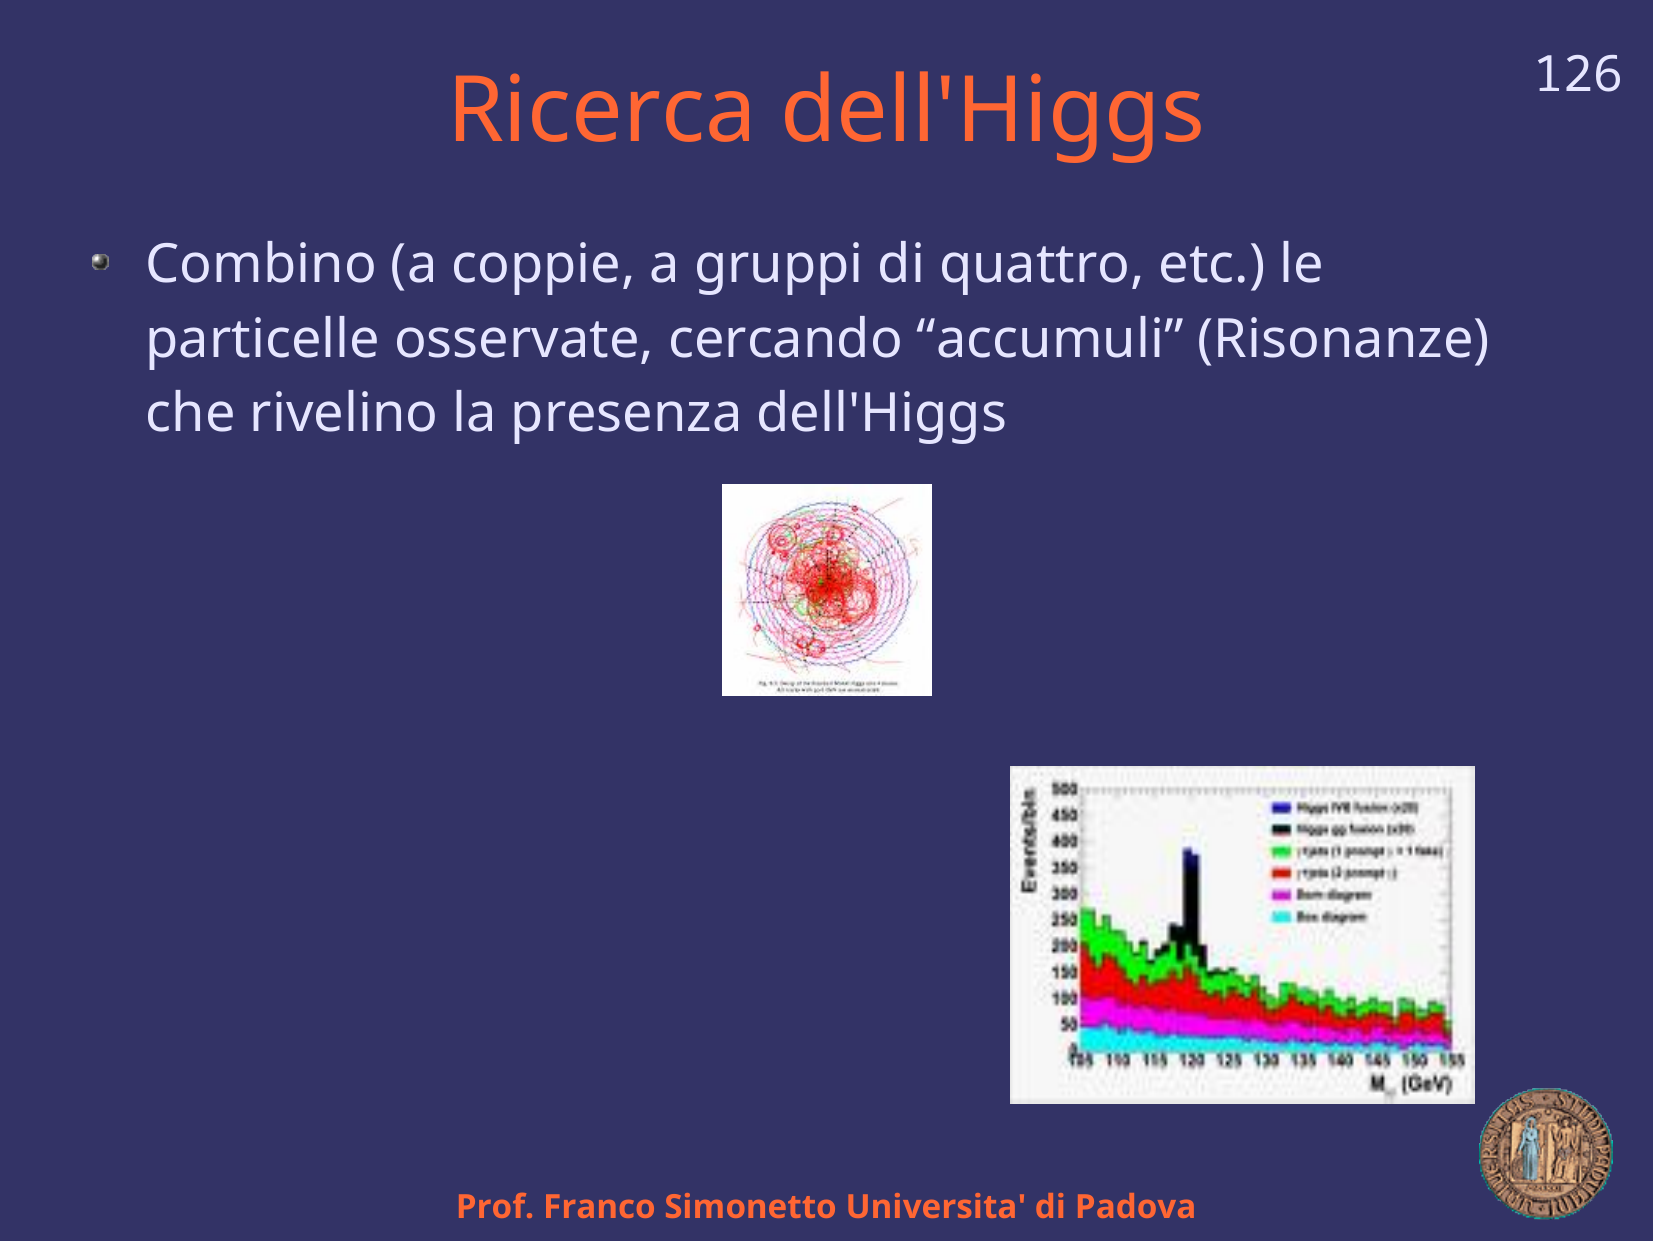

126
# Ricerca dell'Higgs
Combino (a coppie, a gruppi di quattro, etc.) le particelle osservate, cercando “accumuli” (Risonanze) che rivelino la presenza dell'Higgs